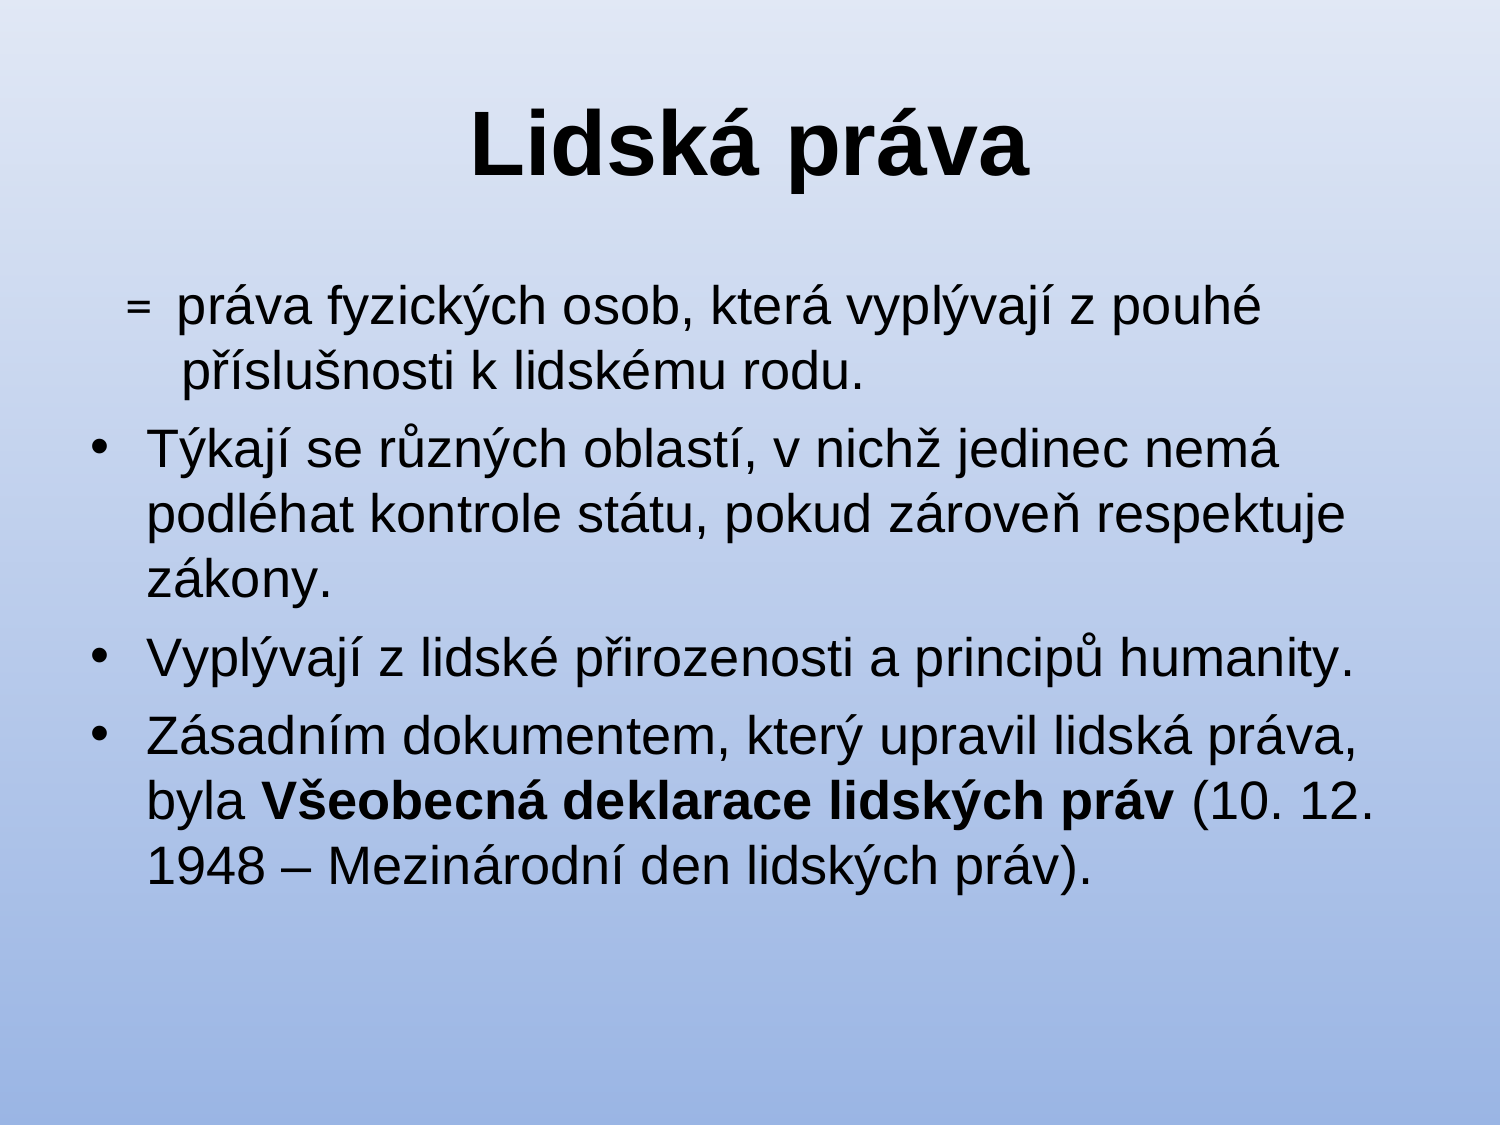

# Lidská práva
= práva fyzických osob, která vyplývají z pouhé příslušnosti k lidskému rodu.
Týkají se různých oblastí, v nichž jedinec nemá podléhat kontrole státu, pokud zároveň respektuje zákony.
Vyplývají z lidské přirozenosti a principů humanity.
Zásadním dokumentem, který upravil lidská práva, byla Všeobecná deklarace lidských práv (10. 12. 1948 – Mezinárodní den lidských práv).